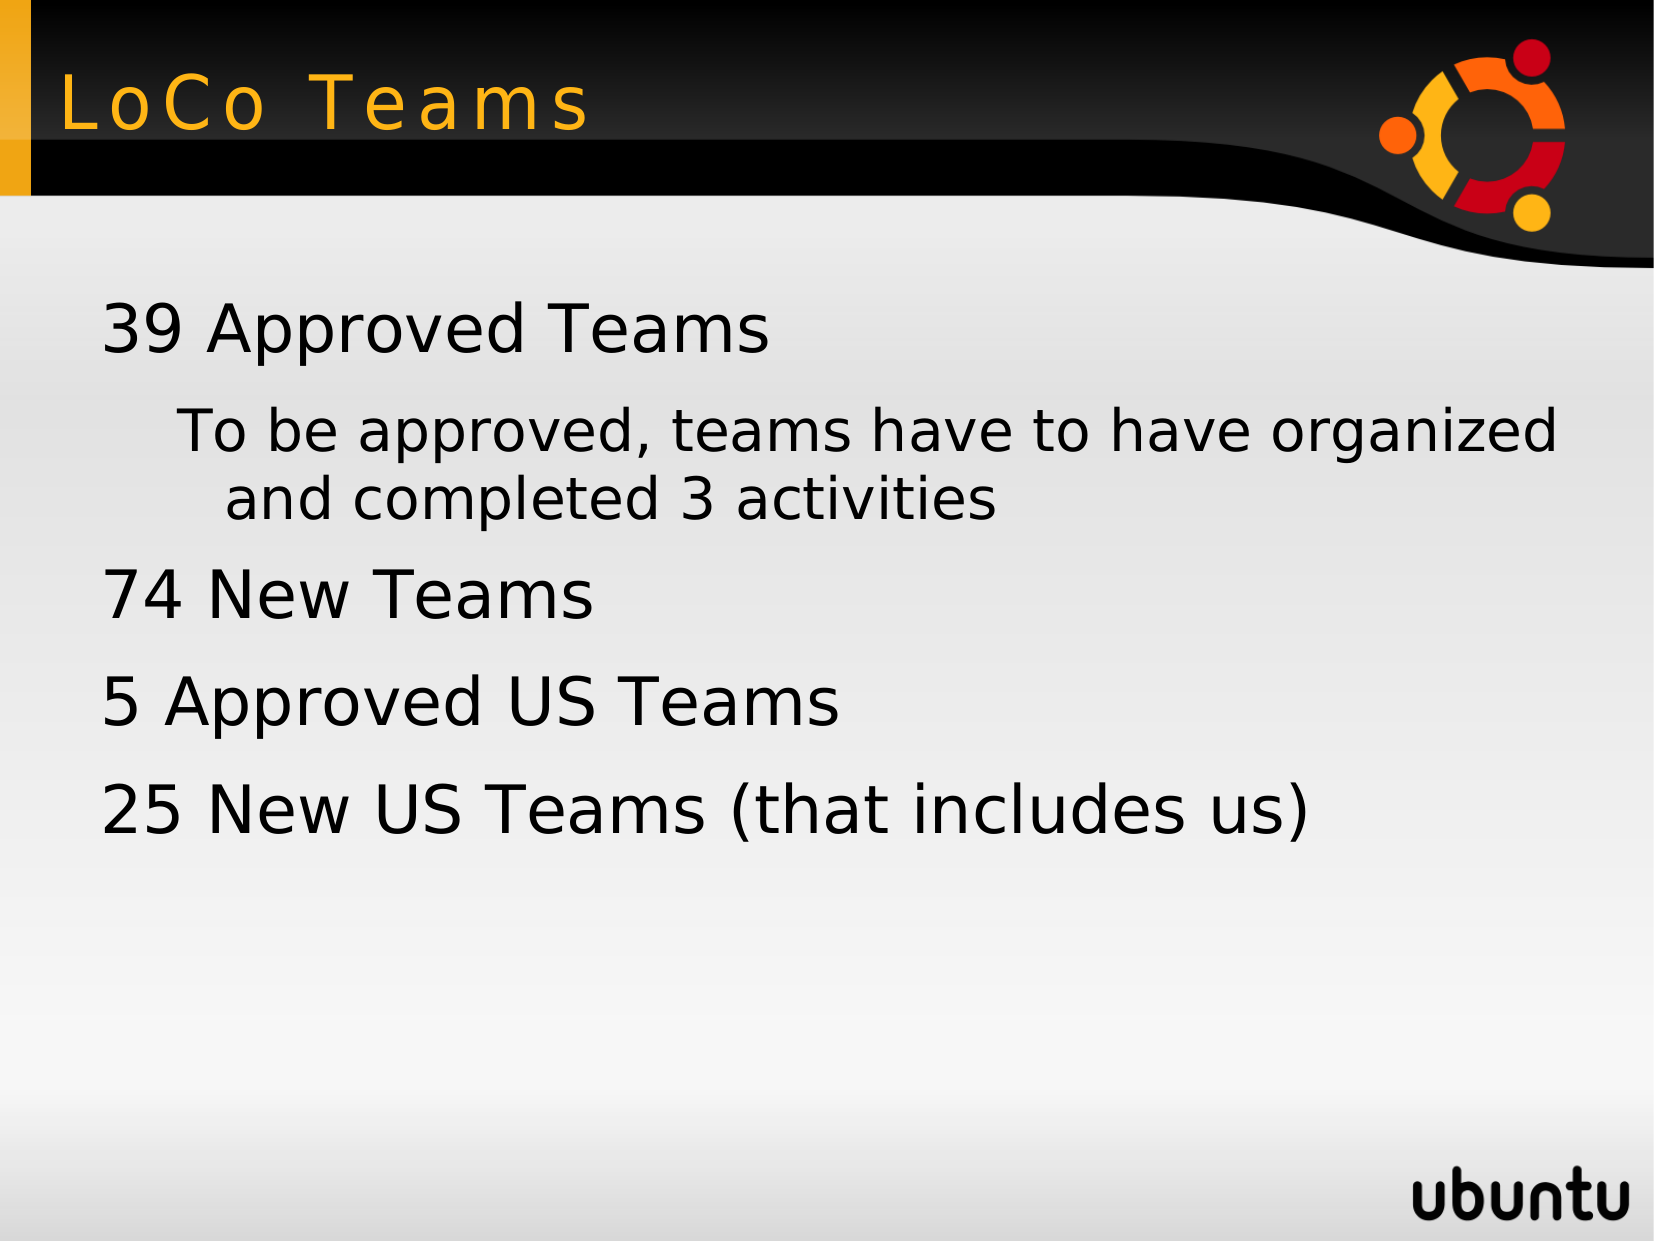

# LoCo Teams
39 Approved Teams
To be approved, teams have to have organized and completed 3 activities
74 New Teams
5 Approved US Teams
25 New US Teams (that includes us)